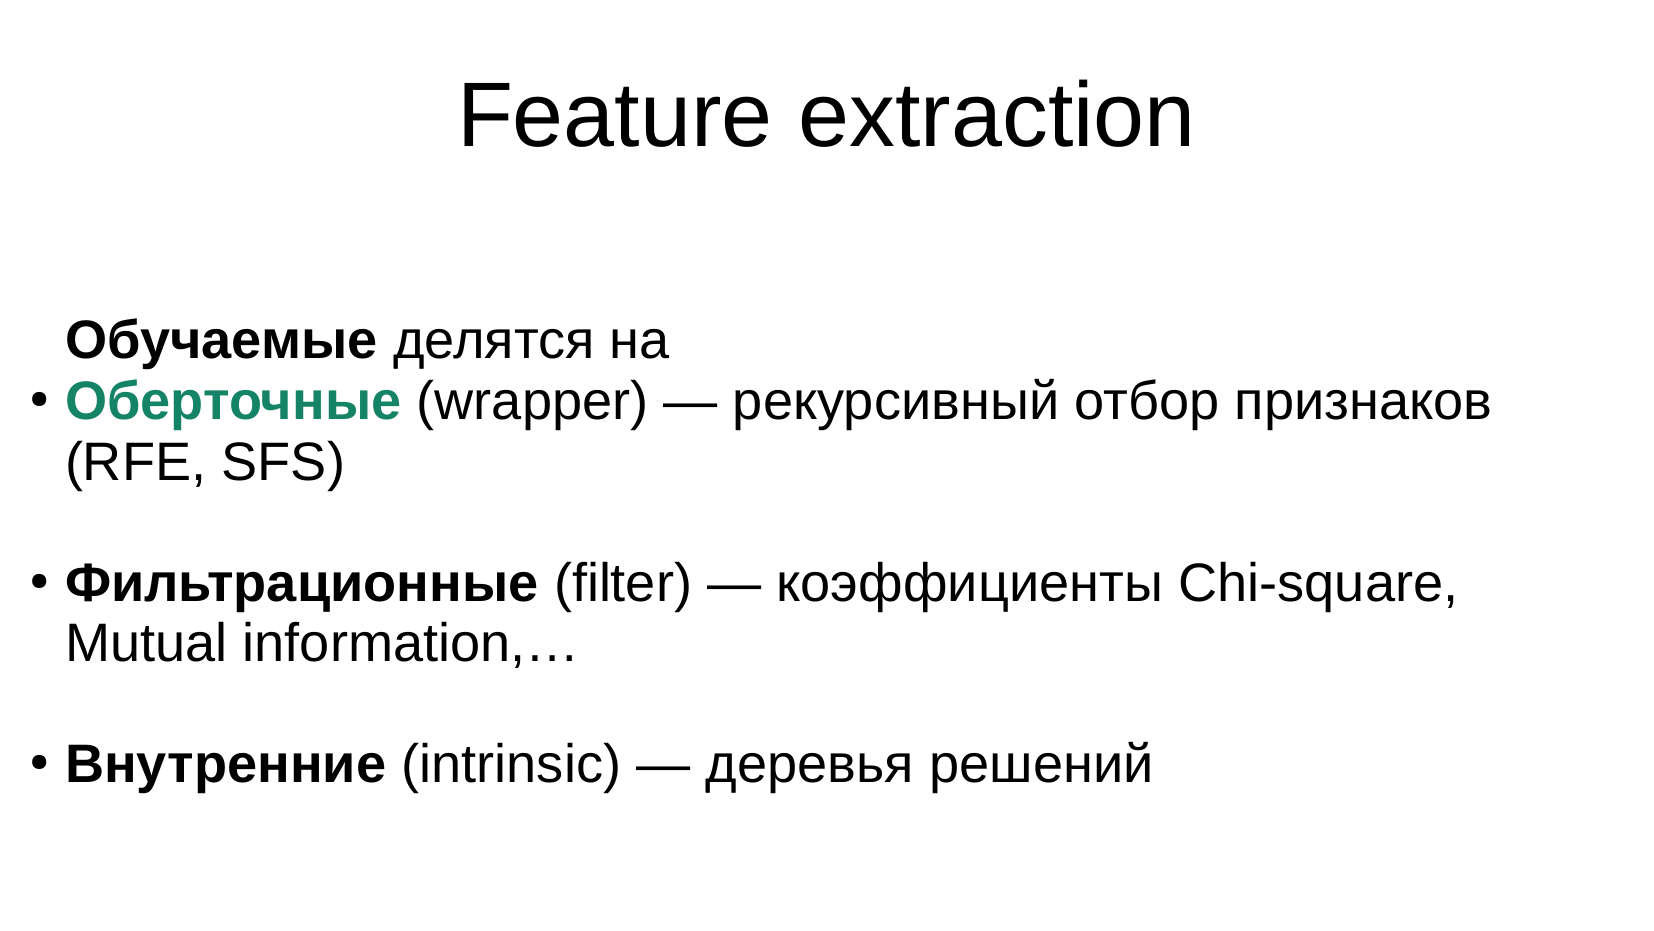

# Feature extraction
Обучаемые делятся на
Оберточные (wrapper) — рекурсивный отбор признаков (RFE, SFS)
Фильтрационные (filter) — коэффициенты Chi-square, Mutual information,…
Внутренние (intrinsic) — деревья решений